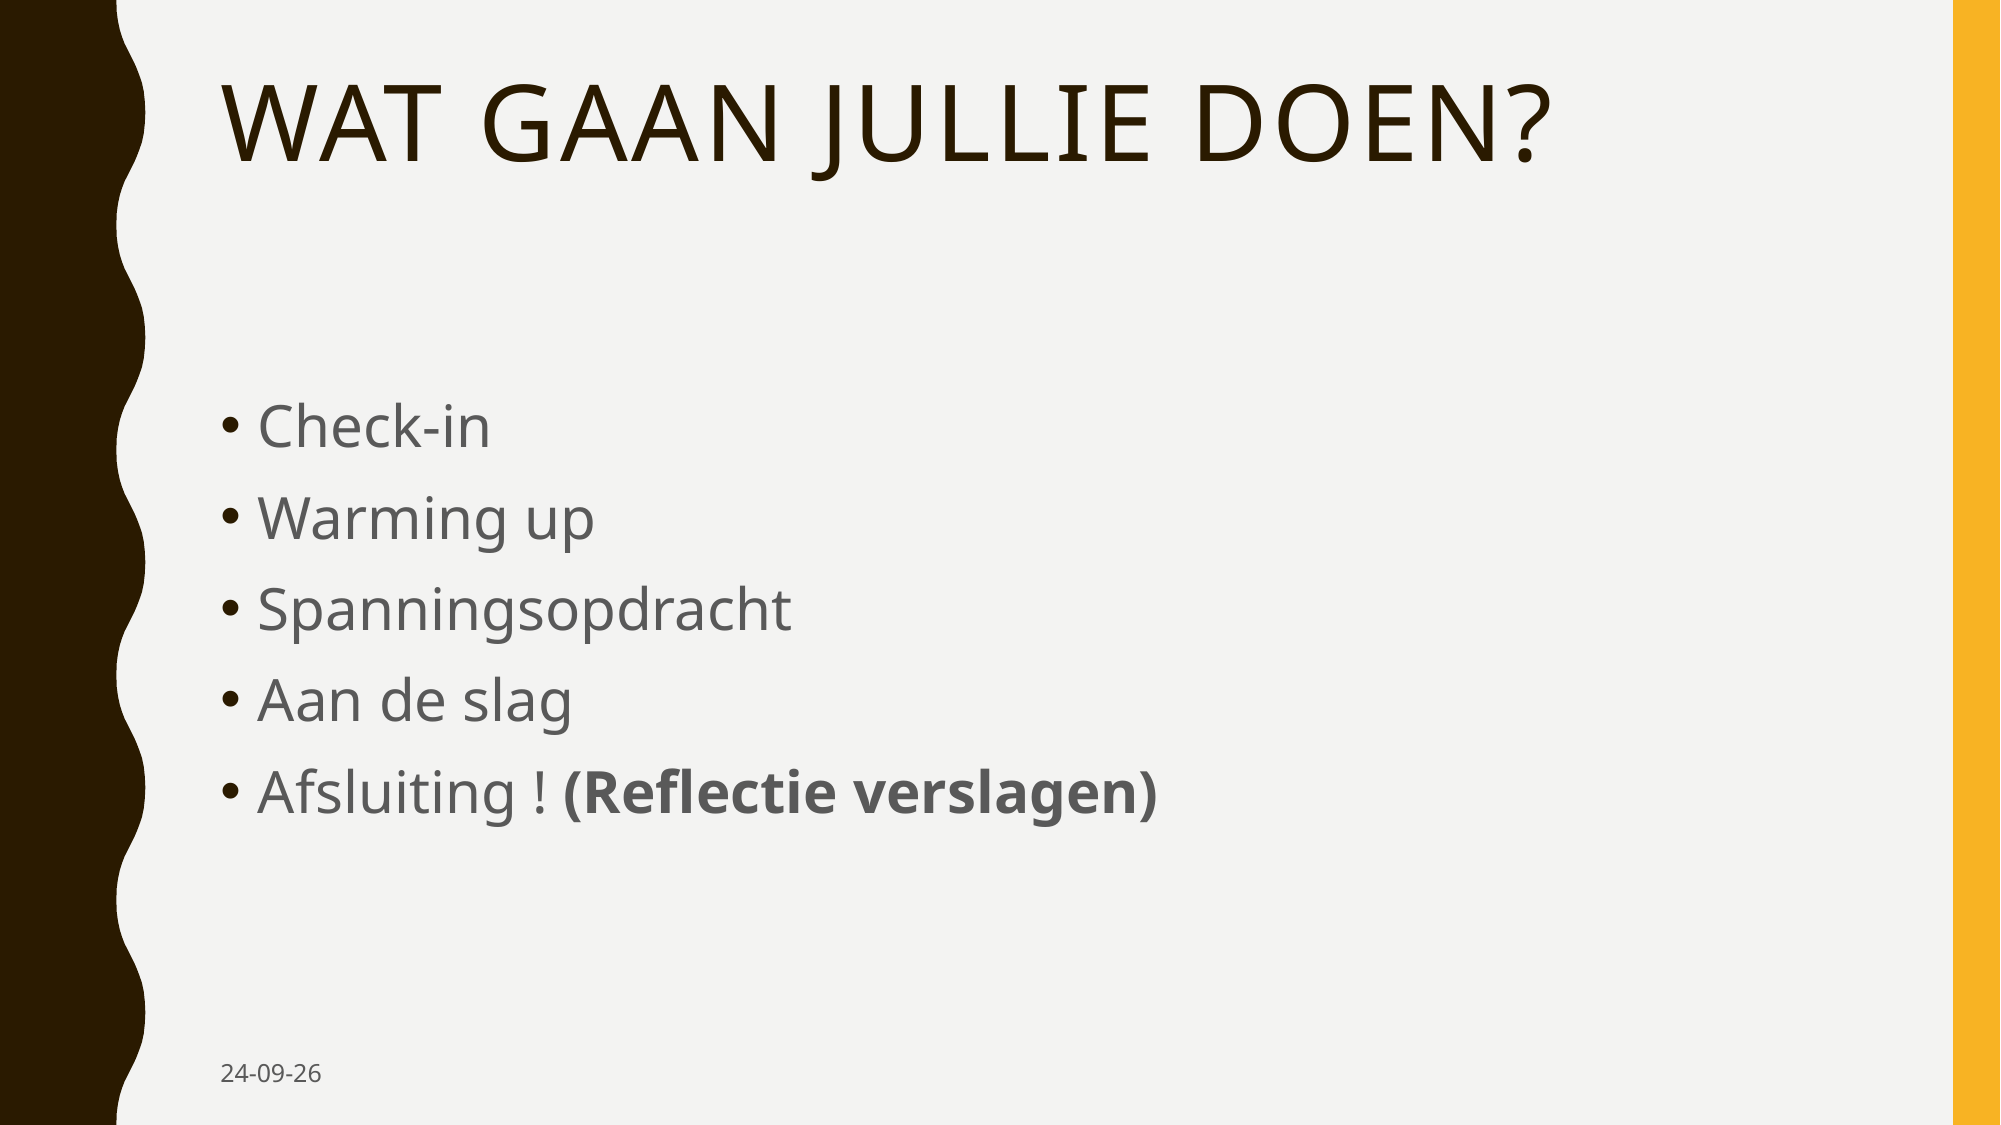

# Wat gaan jullie doen?
Check-in
Warming up
Spanningsopdracht
Aan de slag
Afsluiting ! (Reflectie verslagen)